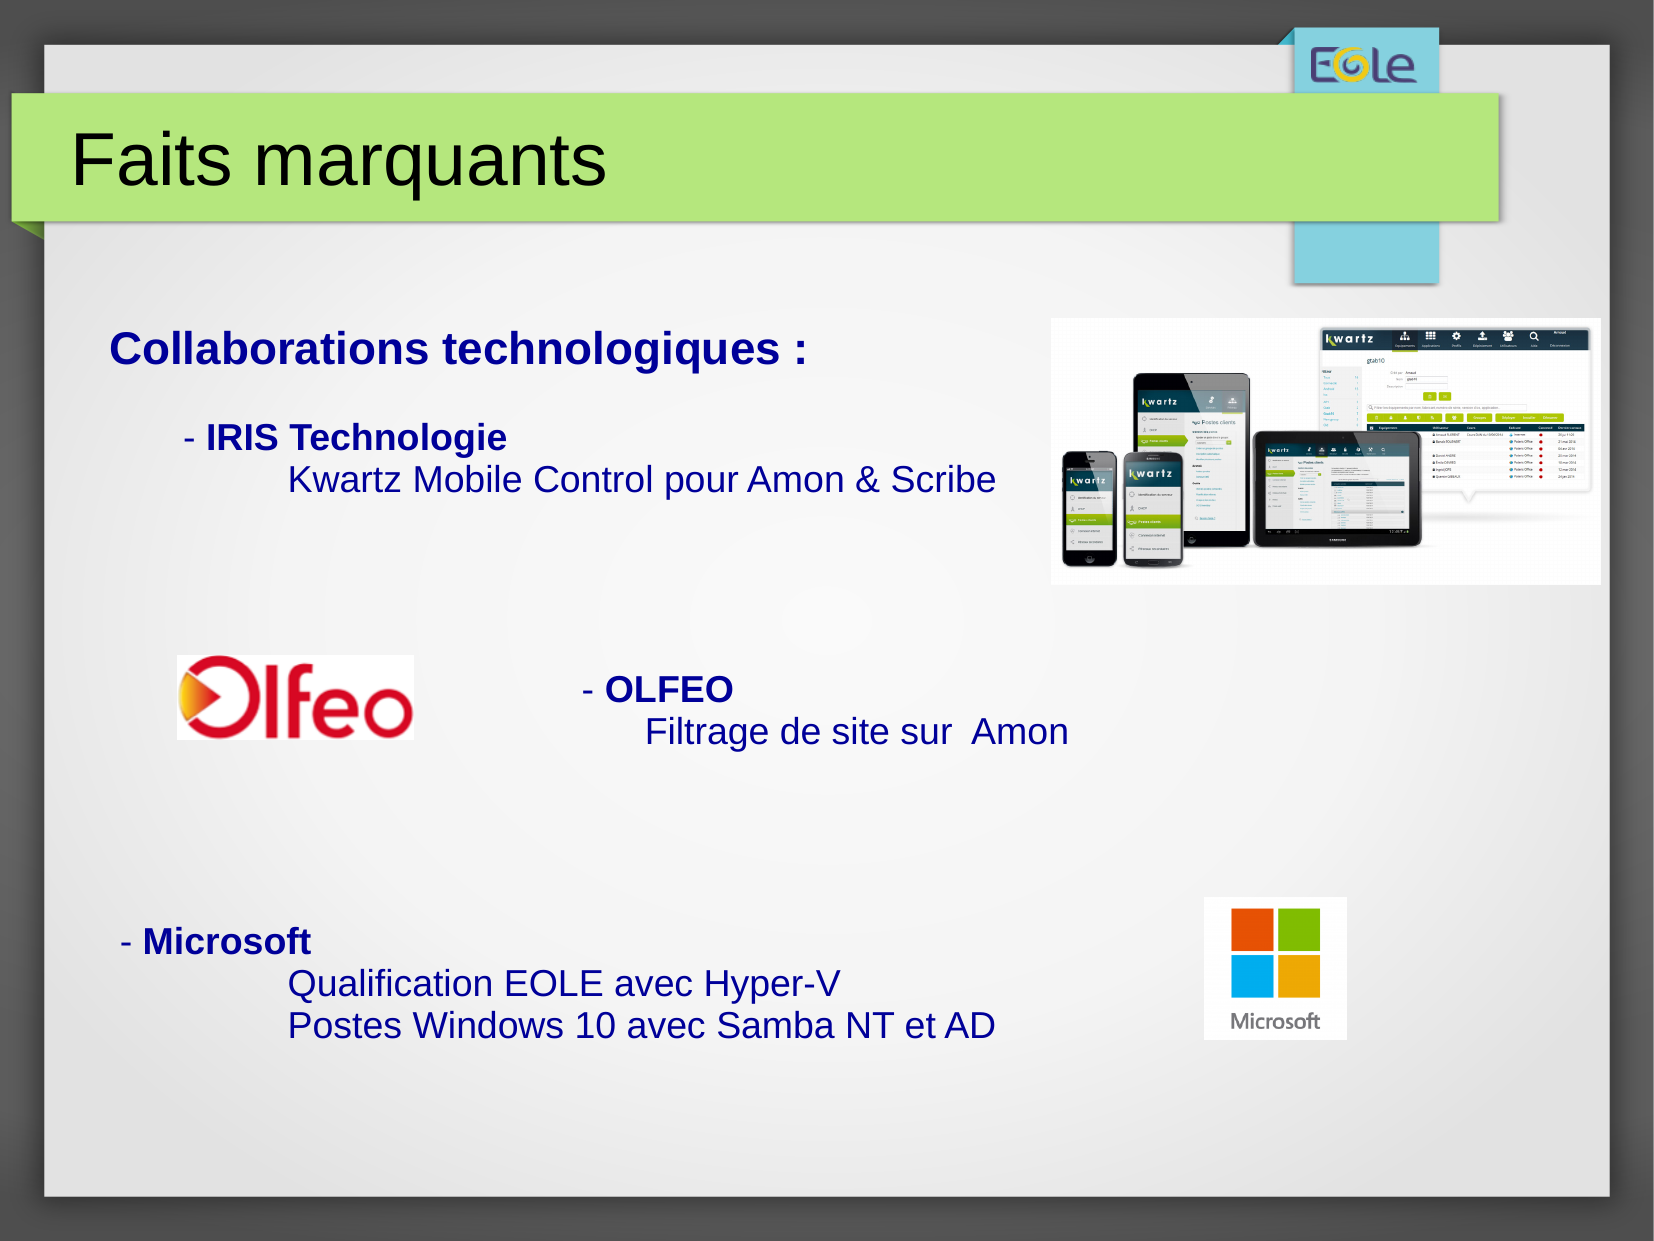

# Faits marquants
Collaborations technologiques :
	- IRIS Technologie
 Kwartz Mobile Control pour Amon & Scribe
 - OLFEO
 Filtrage de site sur Amon
 - Microsoft
 Qualification EOLE avec Hyper-V
 Postes Windows 10 avec Samba NT et AD